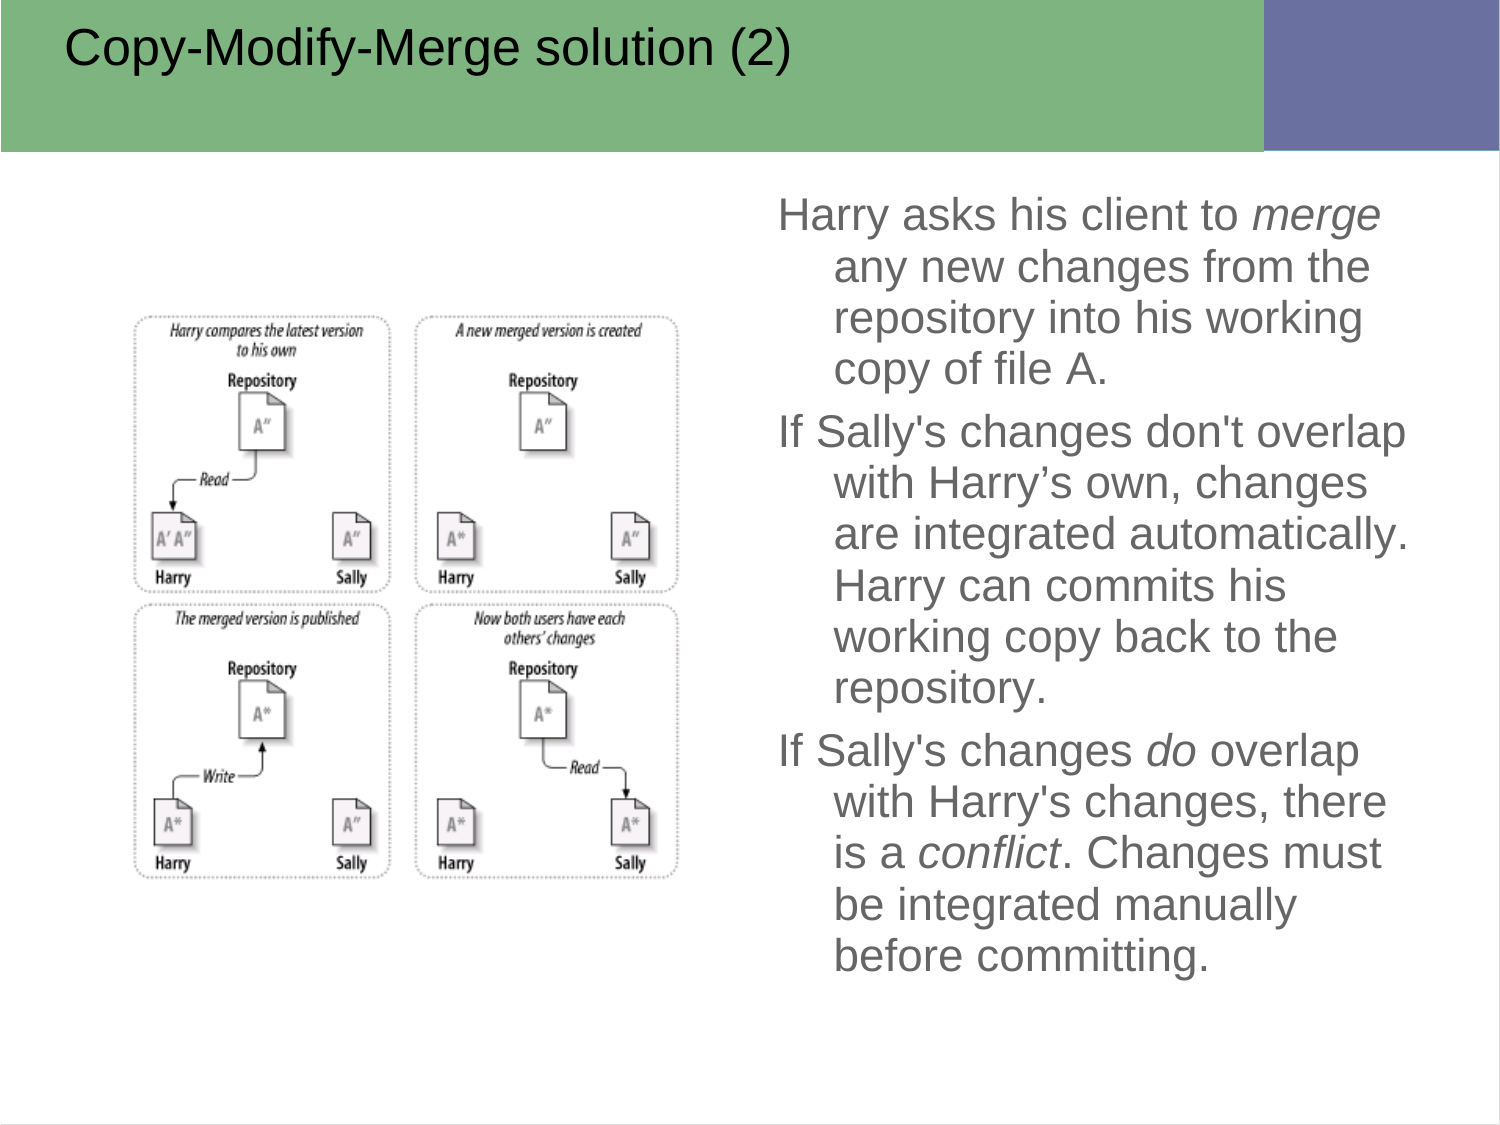

# Copy-Modify-Merge solution (2)
Harry asks his client to merge any new changes from the repository into his working copy of file A.
If Sally's changes don't overlap with Harry’s own, changes are integrated automatically. Harry can commits his working copy back to the repository.
If Sally's changes do overlap with Harry's changes, there is a conflict. Changes must be integrated manually before committing.